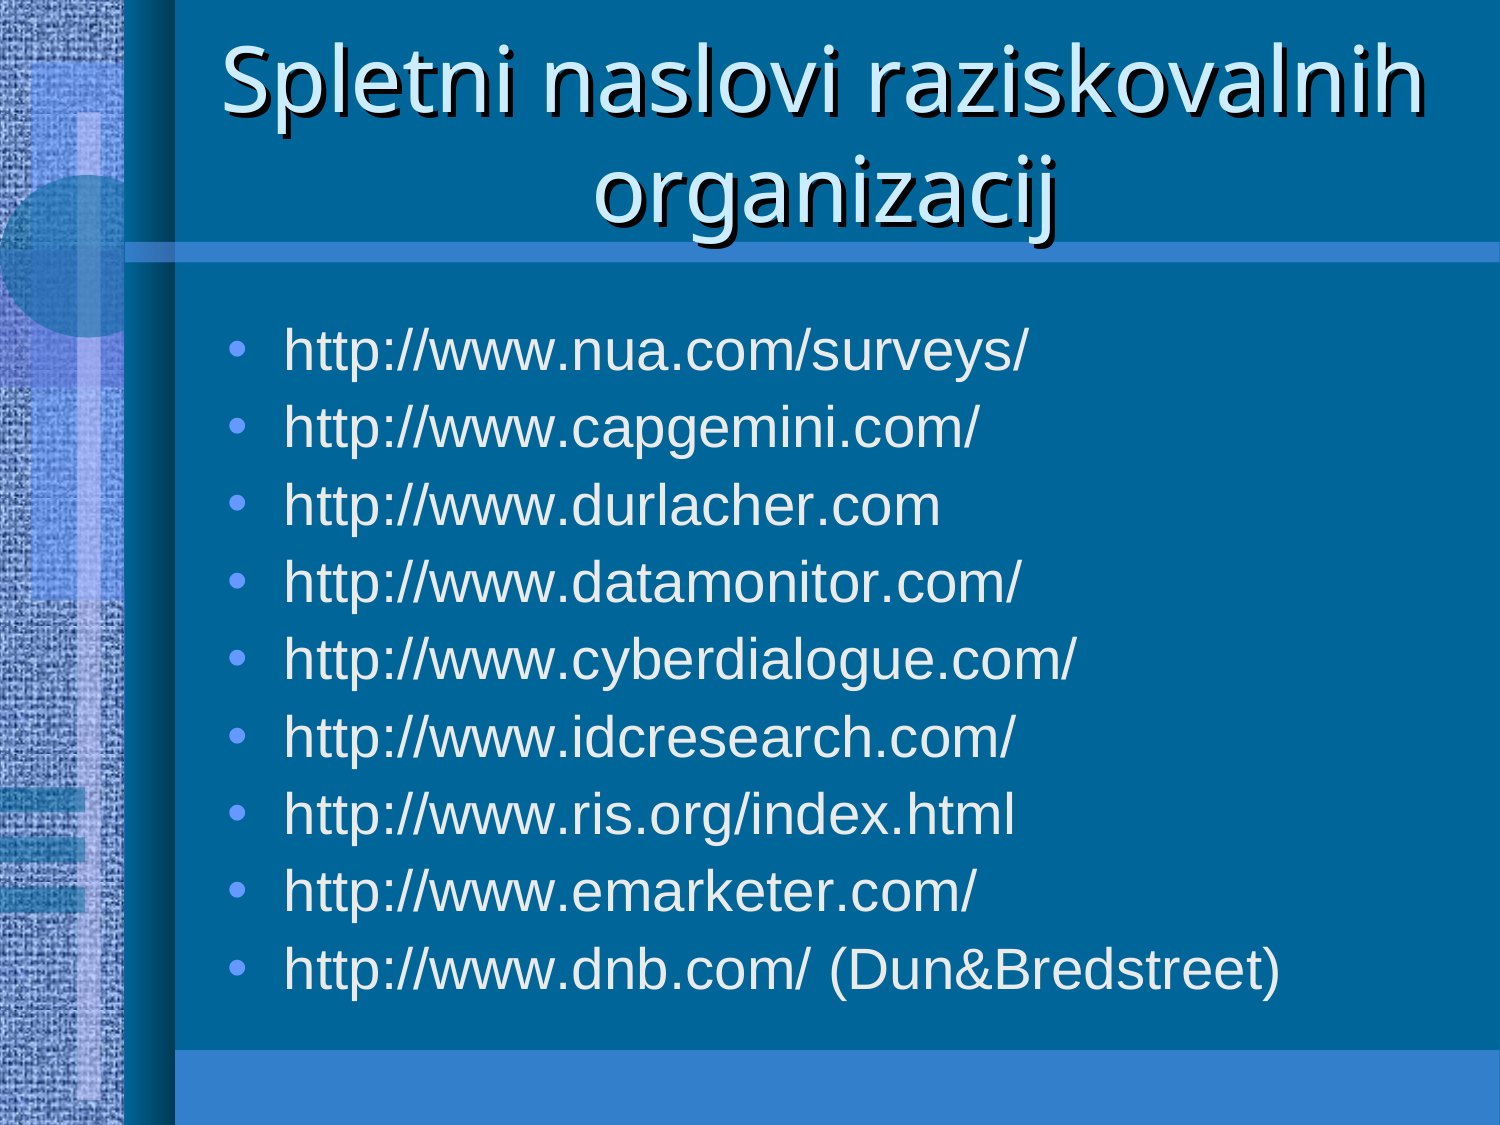

# Spletni naslovi raziskovalnih organizacij
http://www.nua.com/surveys/
http://www.capgemini.com/
http://www.durlacher.com
http://www.datamonitor.com/
http://www.cyberdialogue.com/
http://www.idcresearch.com/
http://www.ris.org/index.html
http://www.emarketer.com/
http://www.dnb.com/ (Dun&Bredstreet)